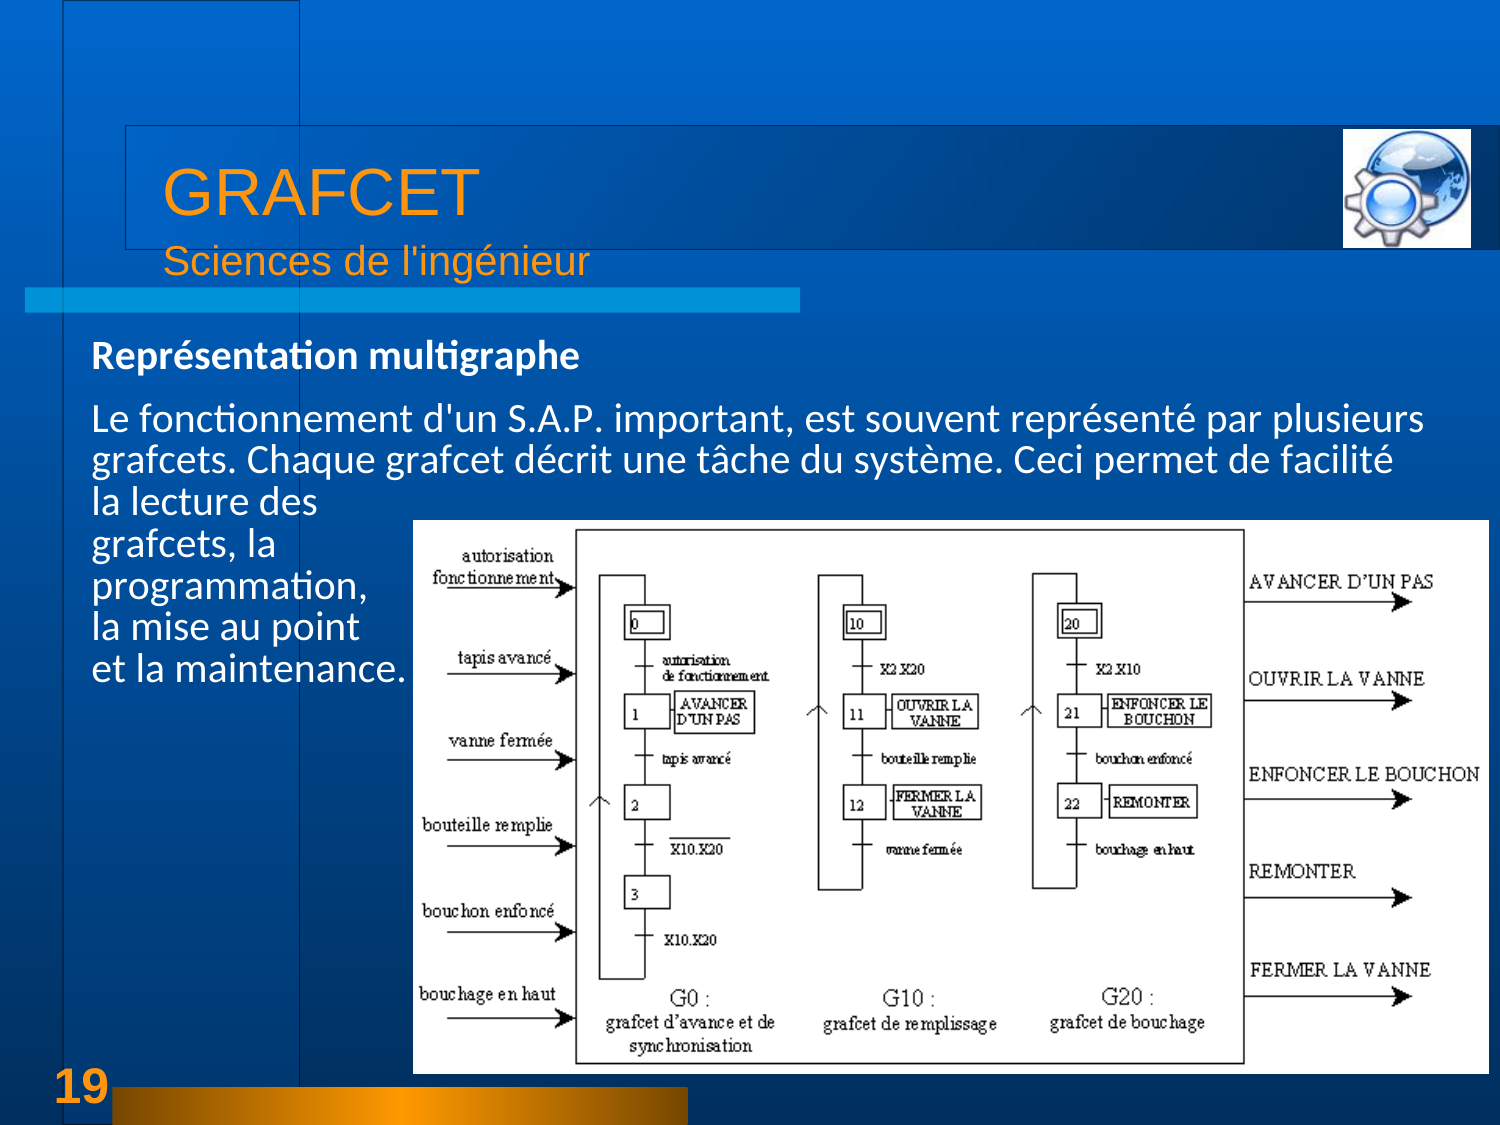

Représentation multigraphe
Le fonctionnement d'un S.A.P. important, est souvent représenté par plusieurs grafcets. Chaque grafcet décrit une tâche du système. Ceci permet de facilité la lecture des
grafcets, la
programmation,
la mise au point
et la maintenance.